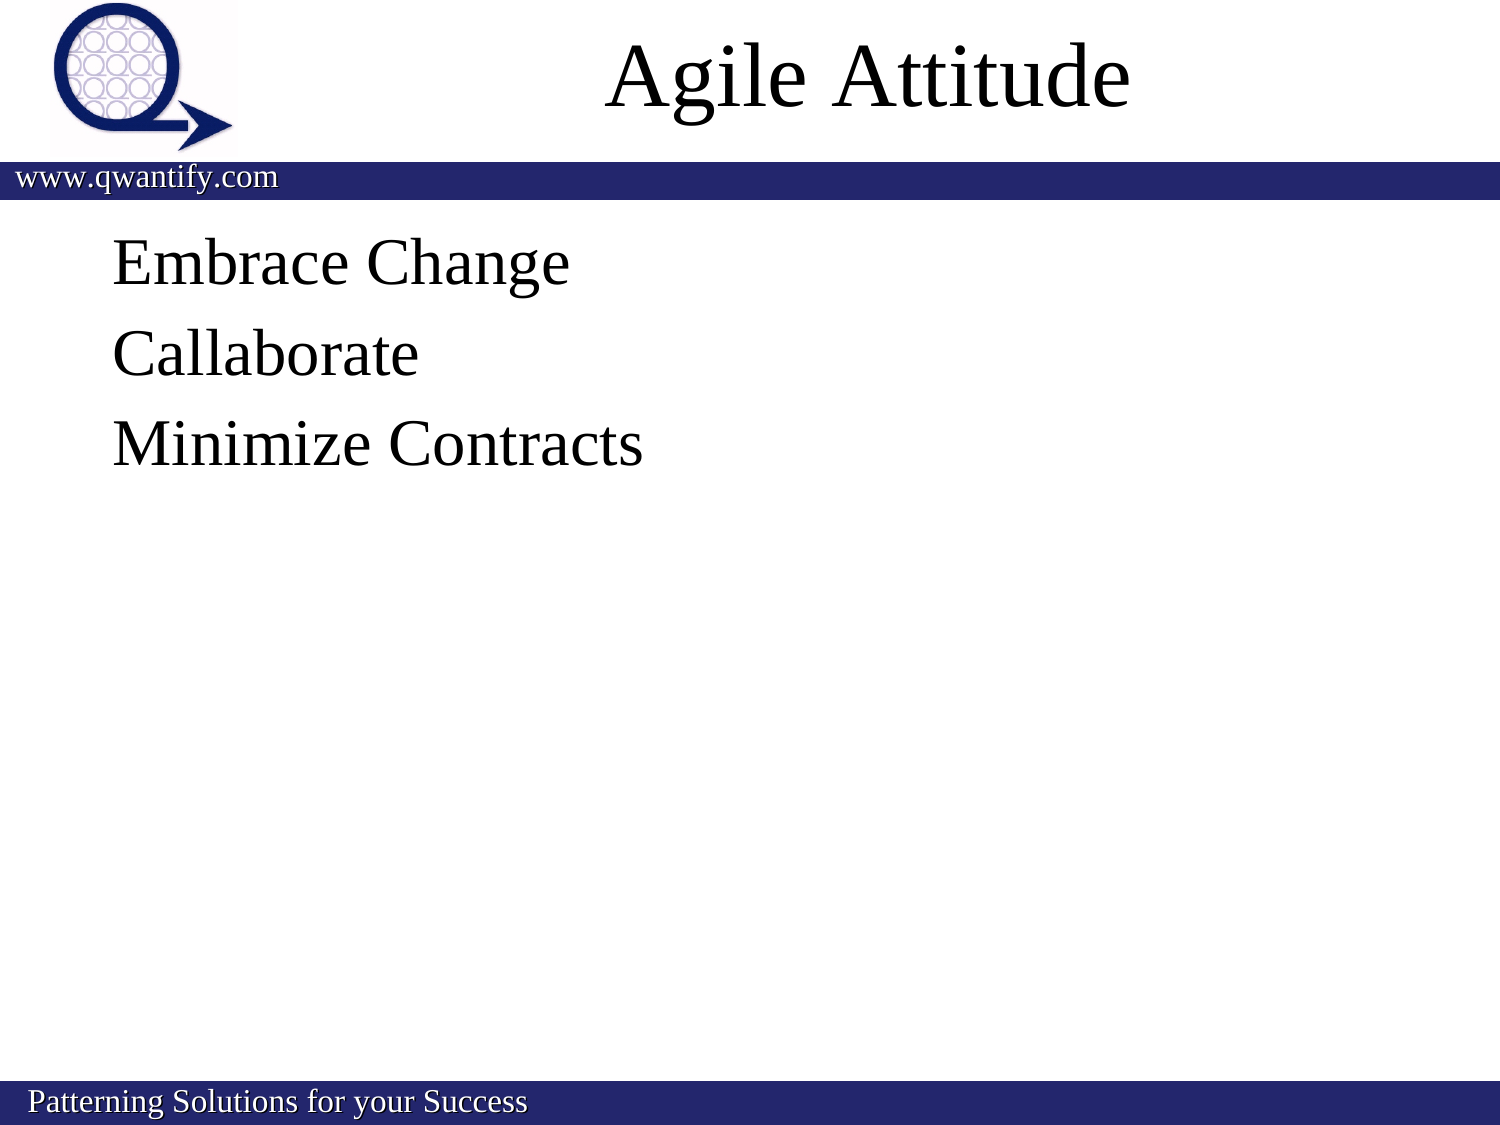

# Agile Attitude
Embrace Change
Callaborate
Minimize Contracts